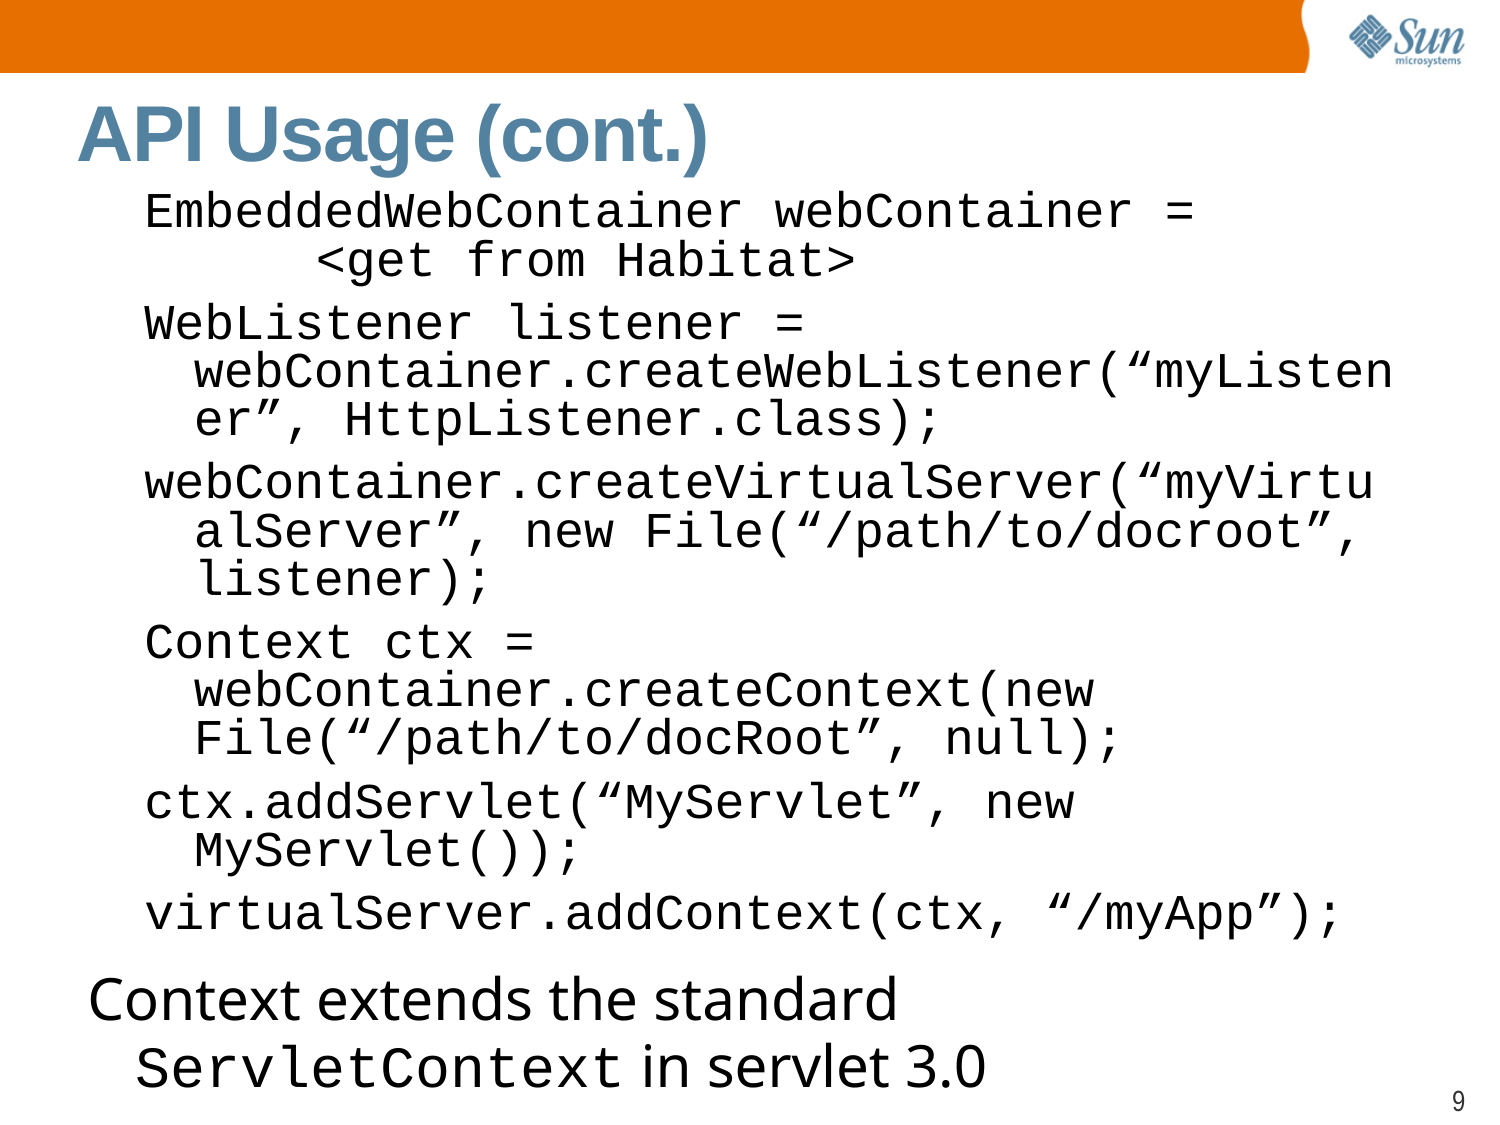

# API Usage (cont.)
EmbeddedWebContainer webContainer =
<get from Habitat>
WebListener listener = webContainer.createWebListener(“myListener”, HttpListener.class);
webContainer.createVirtualServer(“myVirtualServer”, new File(“/path/to/docroot”, listener);
Context ctx = webContainer.createContext(new File(“/path/to/docRoot”, null);
ctx.addServlet(“MyServlet”, new MyServlet());
virtualServer.addContext(ctx, “/myApp”);
Context extends the standard ServletContext in servlet 3.0